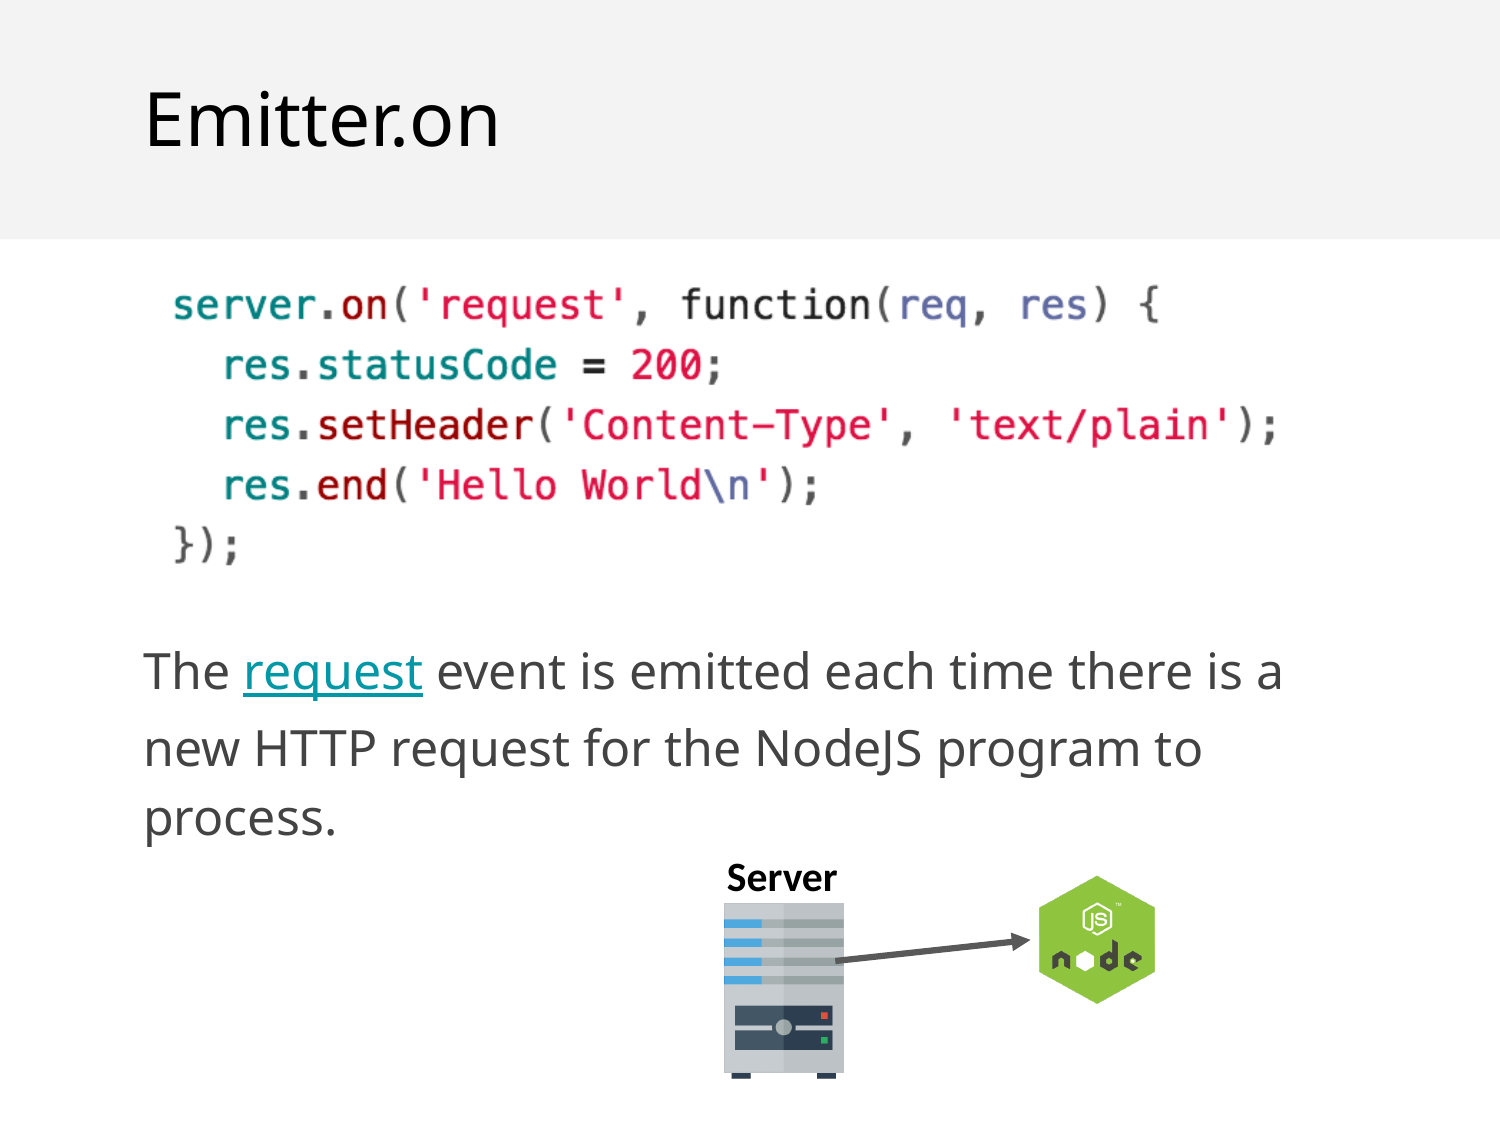

# Emitter.on
The request event is emitted each time there is a new HTTP request for the NodeJS program to process.
Server